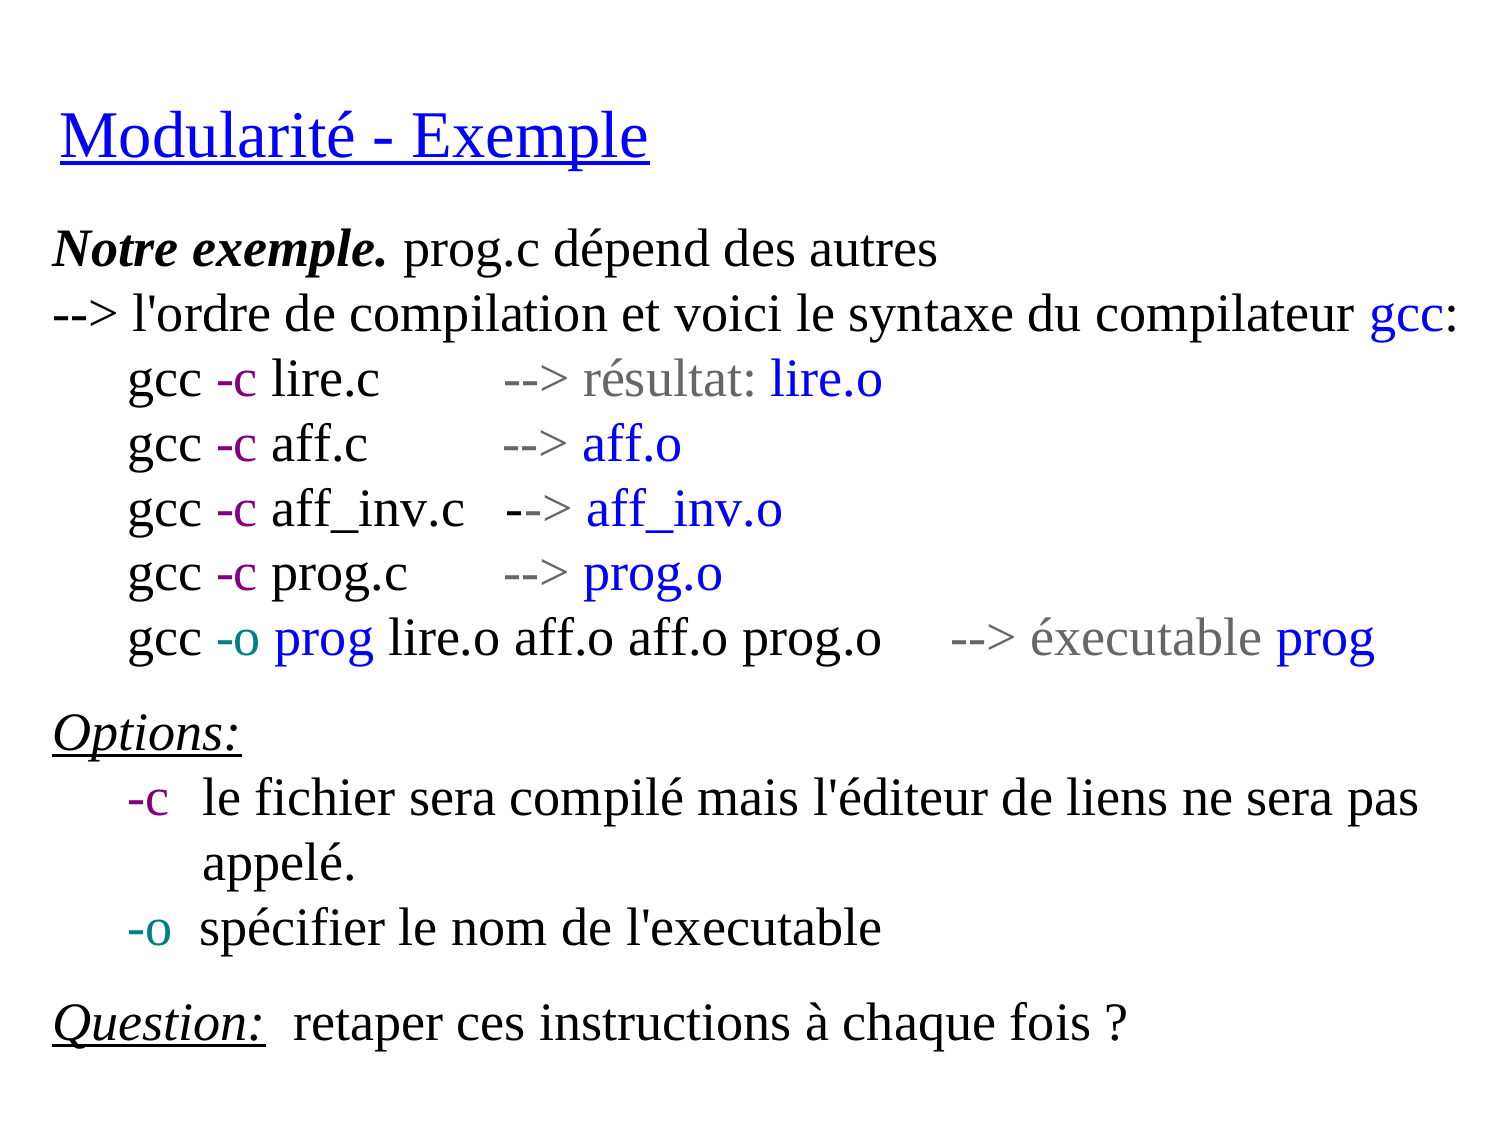

Modularité - Exemple
Notre exemple. prog.c dépend des autres
--> l'ordre de compilation et voici le syntaxe du compilateur gcc:
	gcc -c lire.c --> résultat: lire.o
	gcc -c aff.c 	--> aff.o
	gcc -c aff_inv.c --> aff_inv.o
	gcc -c prog.c --> prog.o
	gcc -o prog lire.o aff.o aff.o prog.o --> éxecutable prog
Options:
	-c	le fichier sera compilé mais l'éditeur de liens ne sera pas 		appelé.
	-o spécifier le nom de l'executable
Question: retaper ces instructions à chaque fois ?